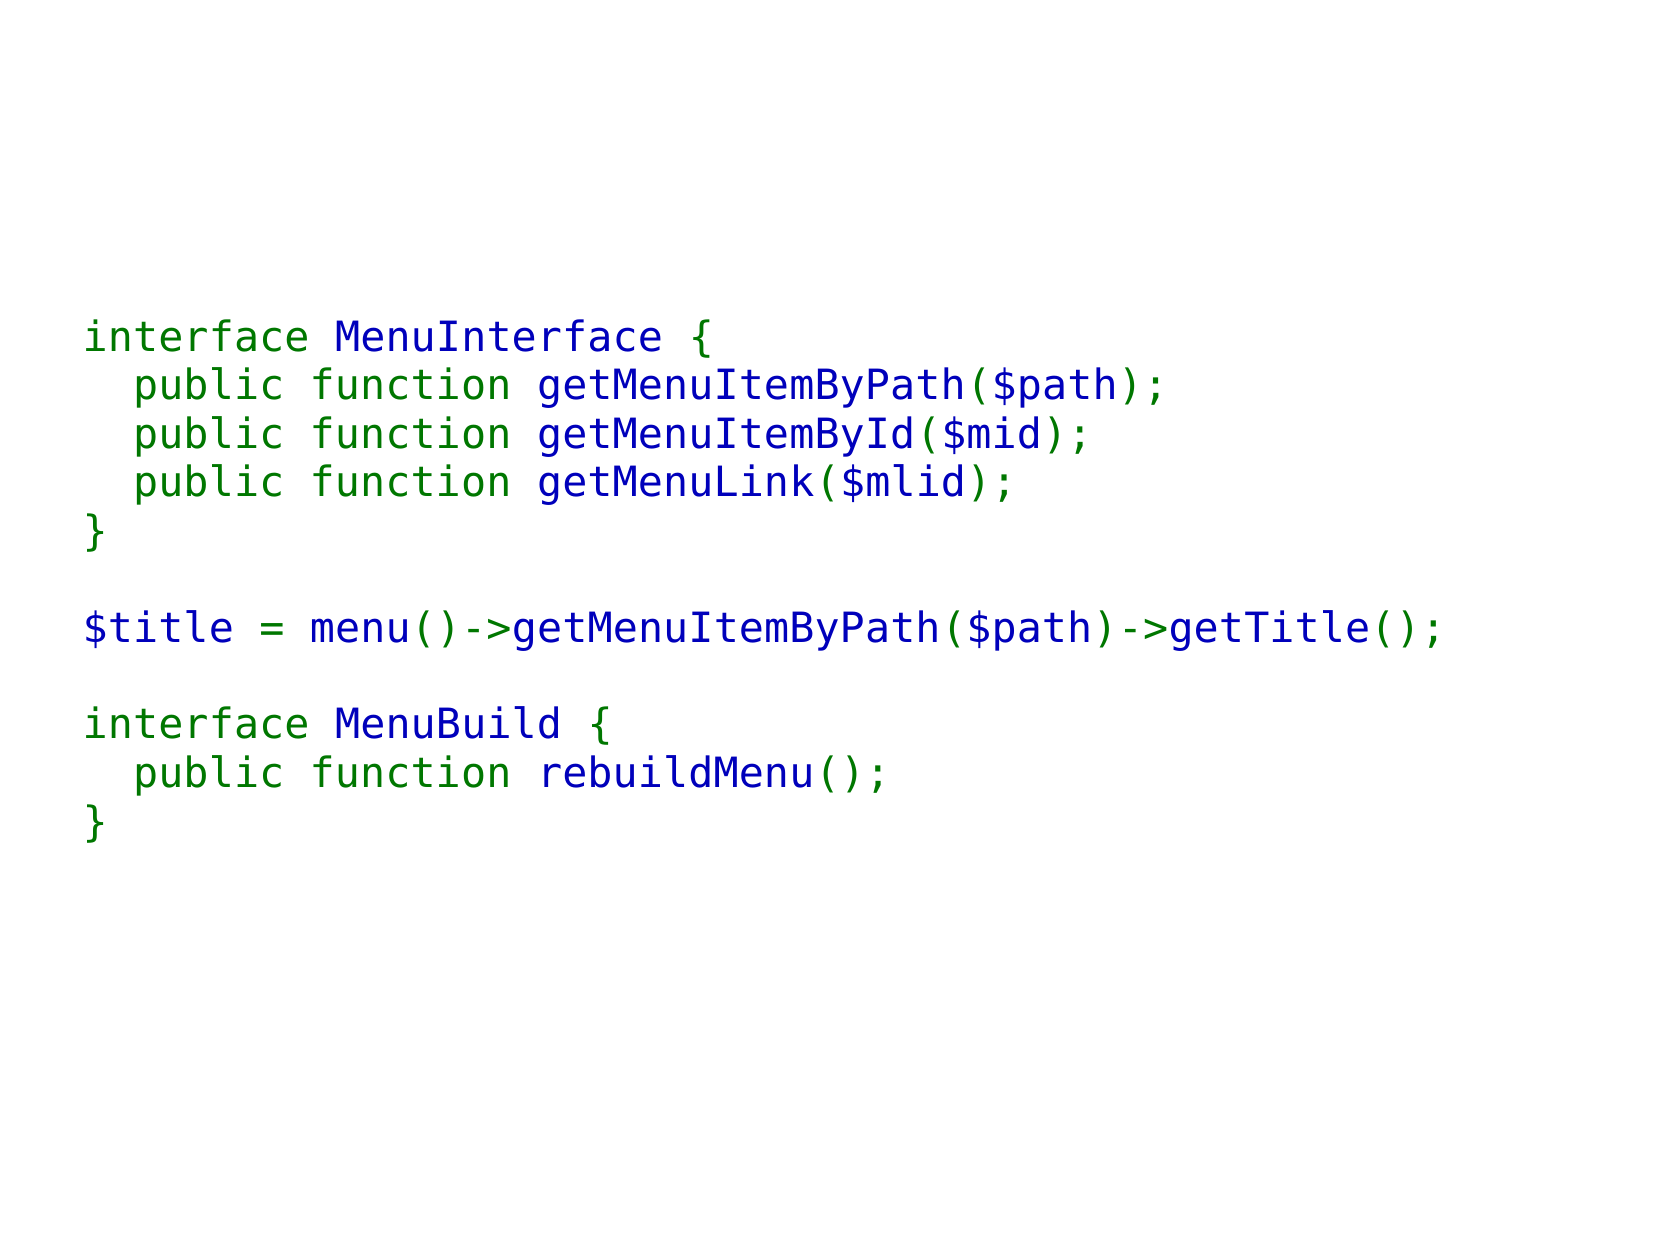

# interface MenuInterface {   public function getMenuItemByPath($path);   public function getMenuItemById($mid);   public function getMenuLink($mlid); } $title = menu()->getMenuItemByPath($path)->getTitle(); interface MenuBuild {   public function rebuildMenu(); }